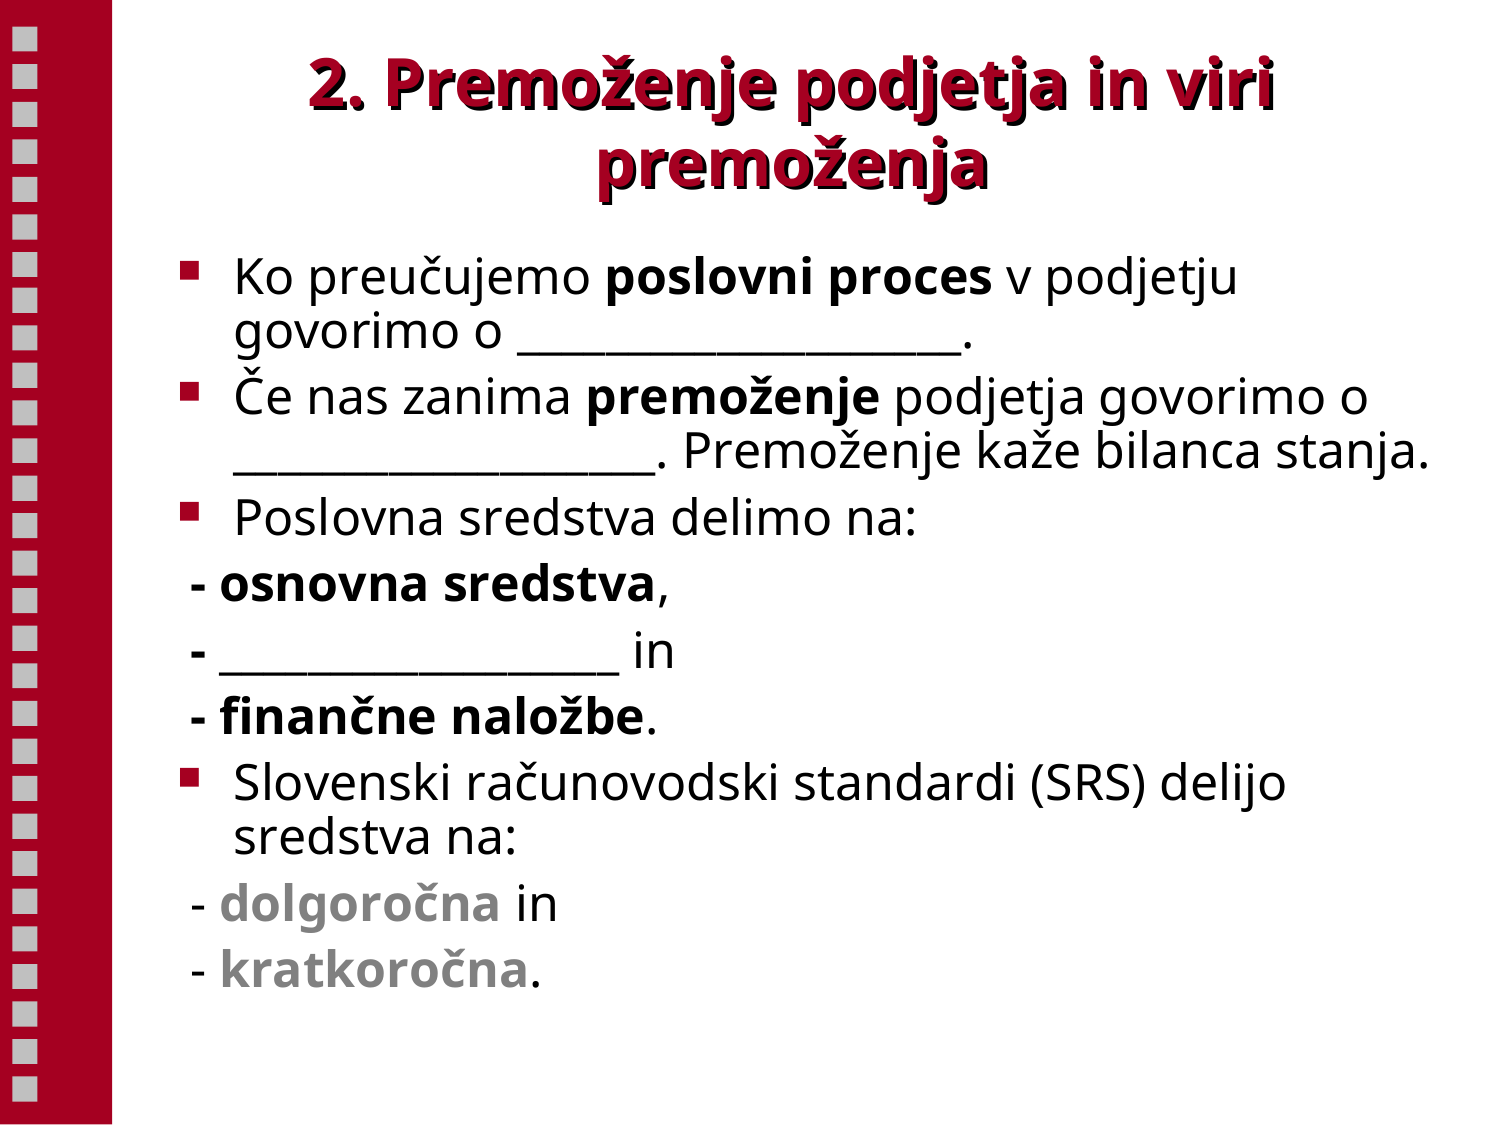

2. Premoženje podjetja in viri premoženja
# Ko preučujemo poslovni proces v podjetju govorimo o ____________________.
Če nas zanima premoženje podjetja govorimo o ___________________. Premoženje kaže bilanca stanja.
Poslovna sredstva delimo na:
 - osnovna sredstva,
 - __________________ in
 - finančne naložbe.
Slovenski računovodski standardi (SRS) delijo sredstva na:
 - dolgoročna in
 - kratkoročna.